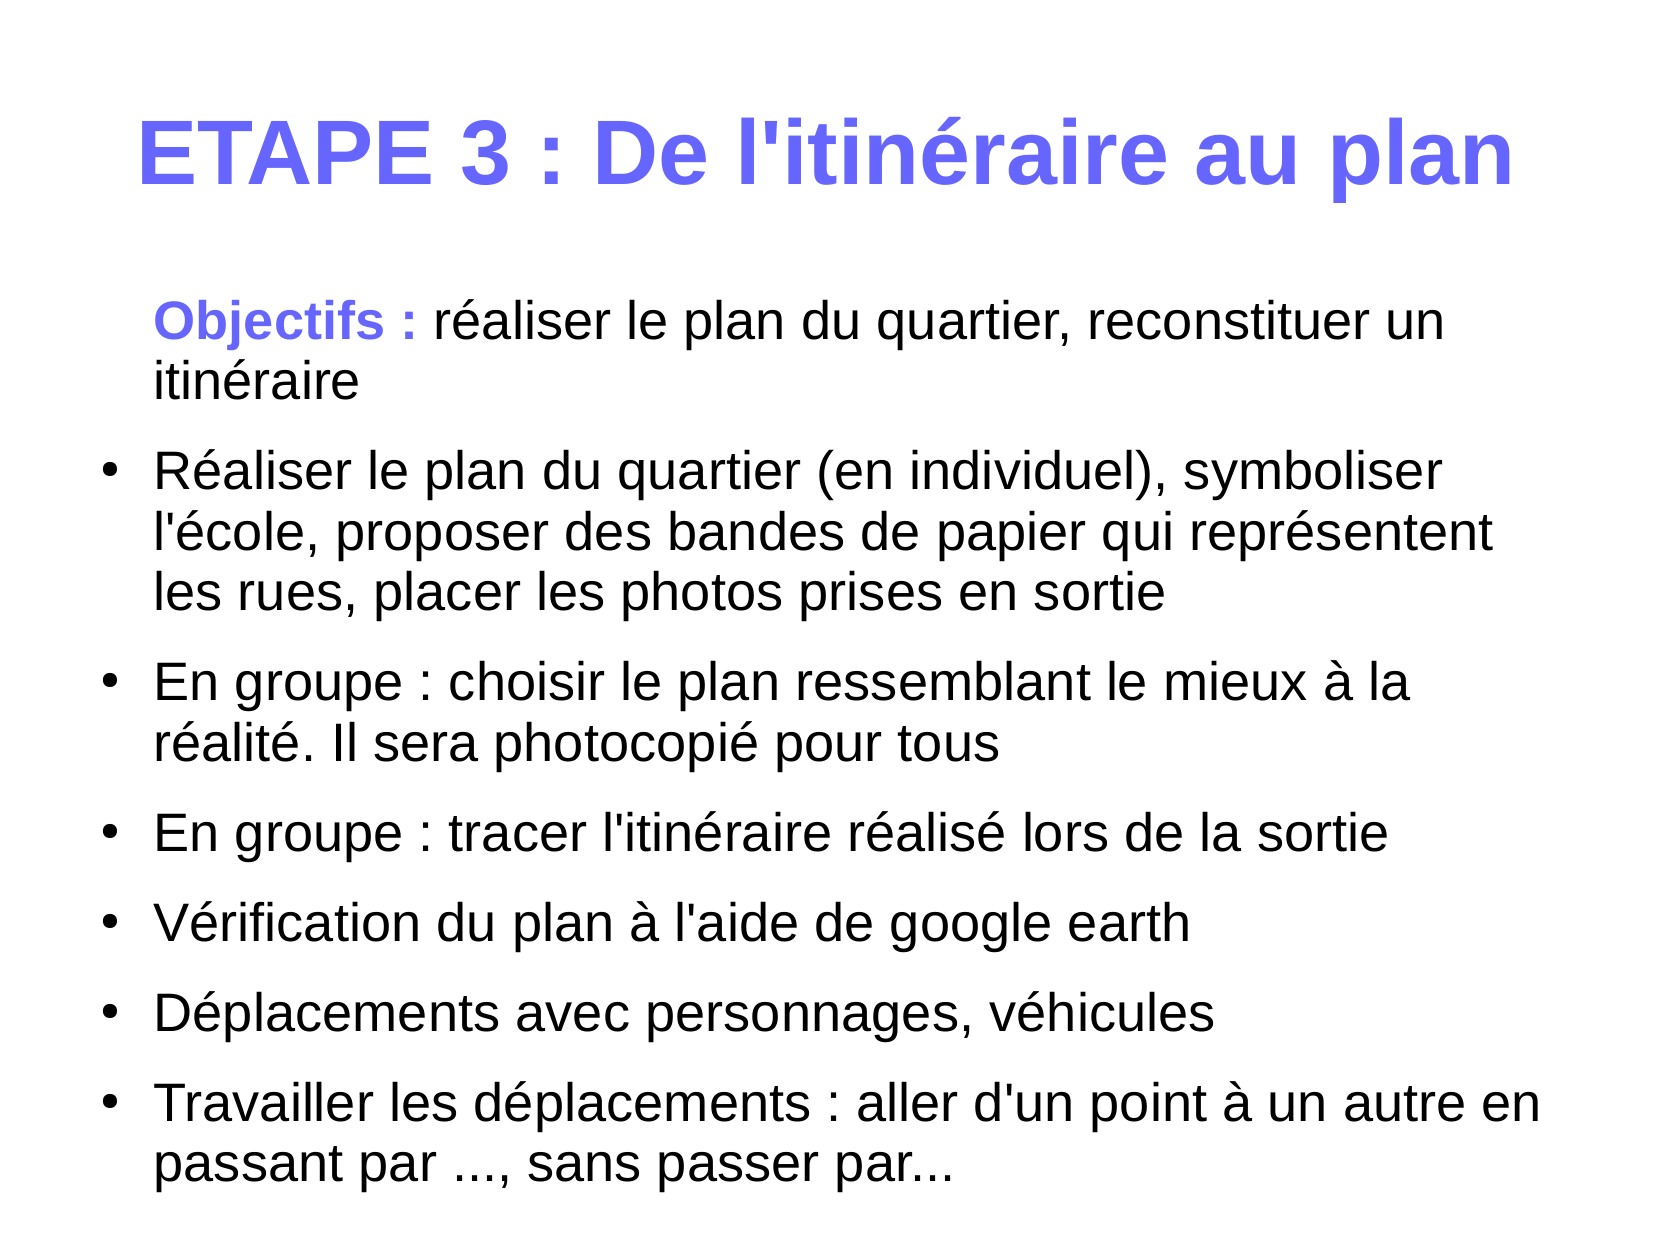

# ETAPE 3 : De l'itinéraire au plan
Objectifs : réaliser le plan du quartier, reconstituer un itinéraire
Réaliser le plan du quartier (en individuel), symboliser l'école, proposer des bandes de papier qui représentent les rues, placer les photos prises en sortie
En groupe : choisir le plan ressemblant le mieux à la réalité. Il sera photocopié pour tous
En groupe : tracer l'itinéraire réalisé lors de la sortie
Vérification du plan à l'aide de google earth
Déplacements avec personnages, véhicules
Travailler les déplacements : aller d'un point à un autre en passant par ..., sans passer par...